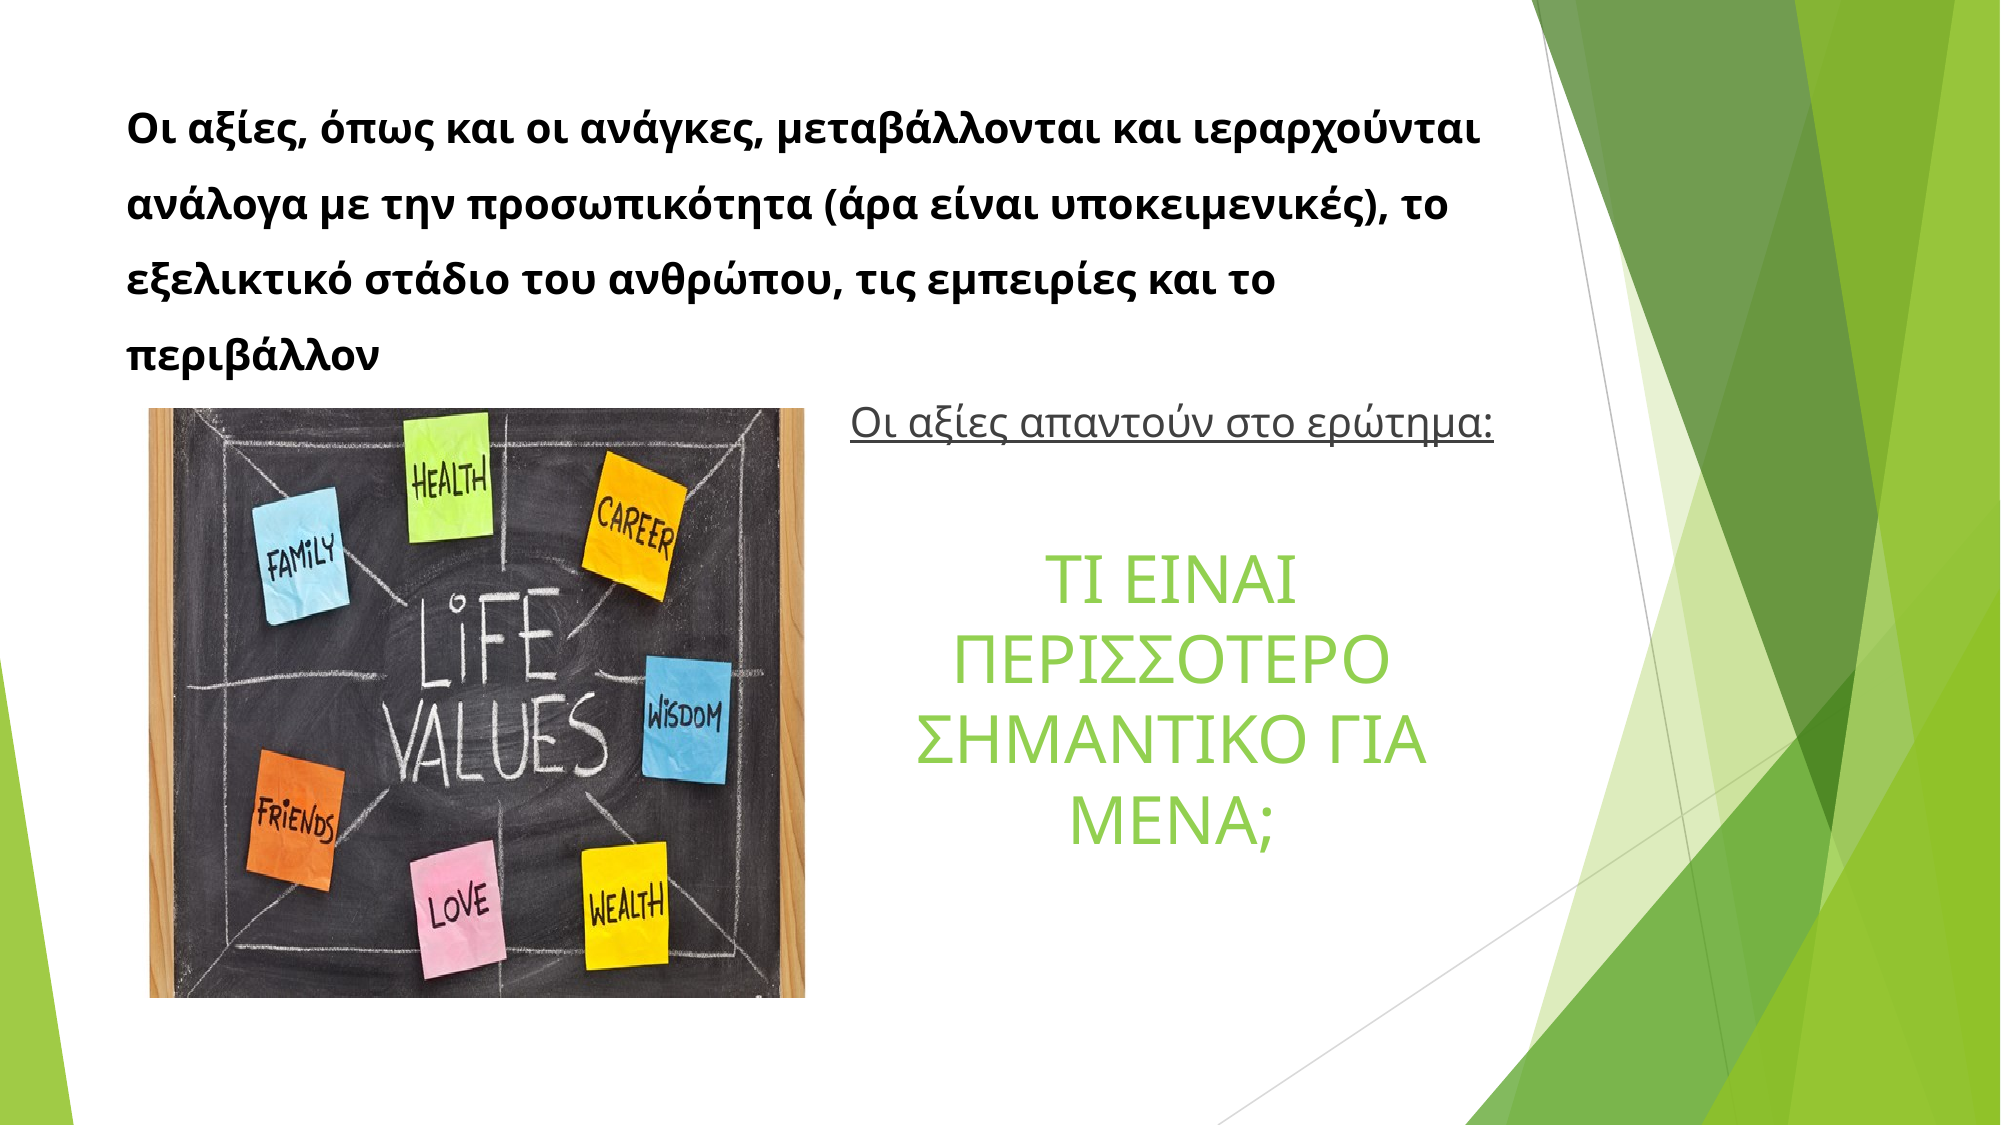

# Οι αξίες, όπως και οι ανάγκες, μεταβάλλονται και ιεραρχούνται ανάλογα με την προσωπικότητα (άρα είναι υποκειμενικές), το εξελικτικό στάδιο του ανθρώπου, τις εμπειρίες και το περιβάλλον
Οι αξίες απαντούν στο ερώτημα:
ΤΙ EIΝΑΙ ΠΕΡΙΣΣΟΤΕΡΟ ΣΗΜΑΝΤΙΚΟ ΓΙΑ ΜΕΝΑ;